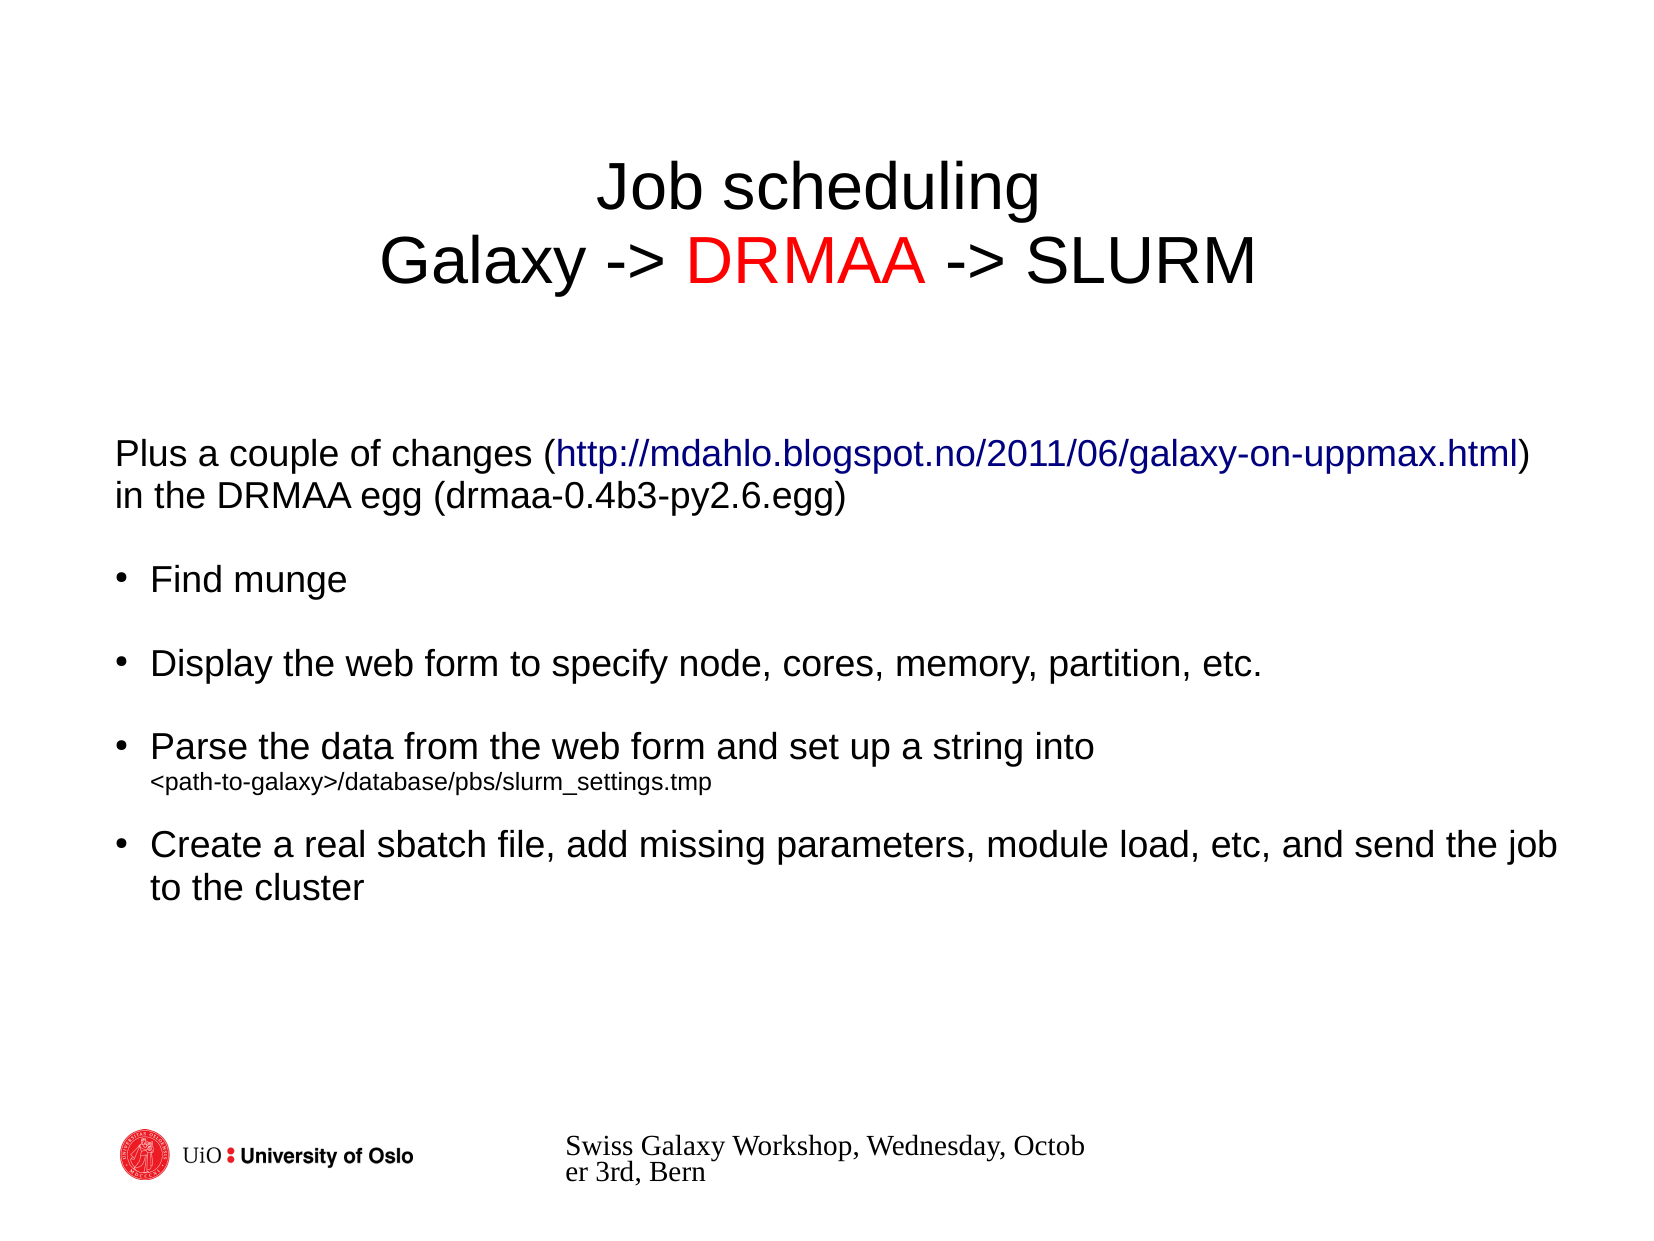

# Job scheduling Galaxy -> DRMAA -> SLURM
Plus a couple of changes (http://mdahlo.blogspot.no/2011/06/galaxy-on-uppmax.html)
in the DRMAA egg (drmaa-0.4b3-py2.6.egg)
Find munge
Display the web form to specify node, cores, memory, partition, etc.
Parse the data from the web form and set up a string into <path-to-galaxy>/database/pbs/slurm_settings.tmp
Create a real sbatch file, add missing parameters, module load, etc, and send the job to the cluster
Swiss Galaxy Workshop, Wednesday, October 3rd, Bern